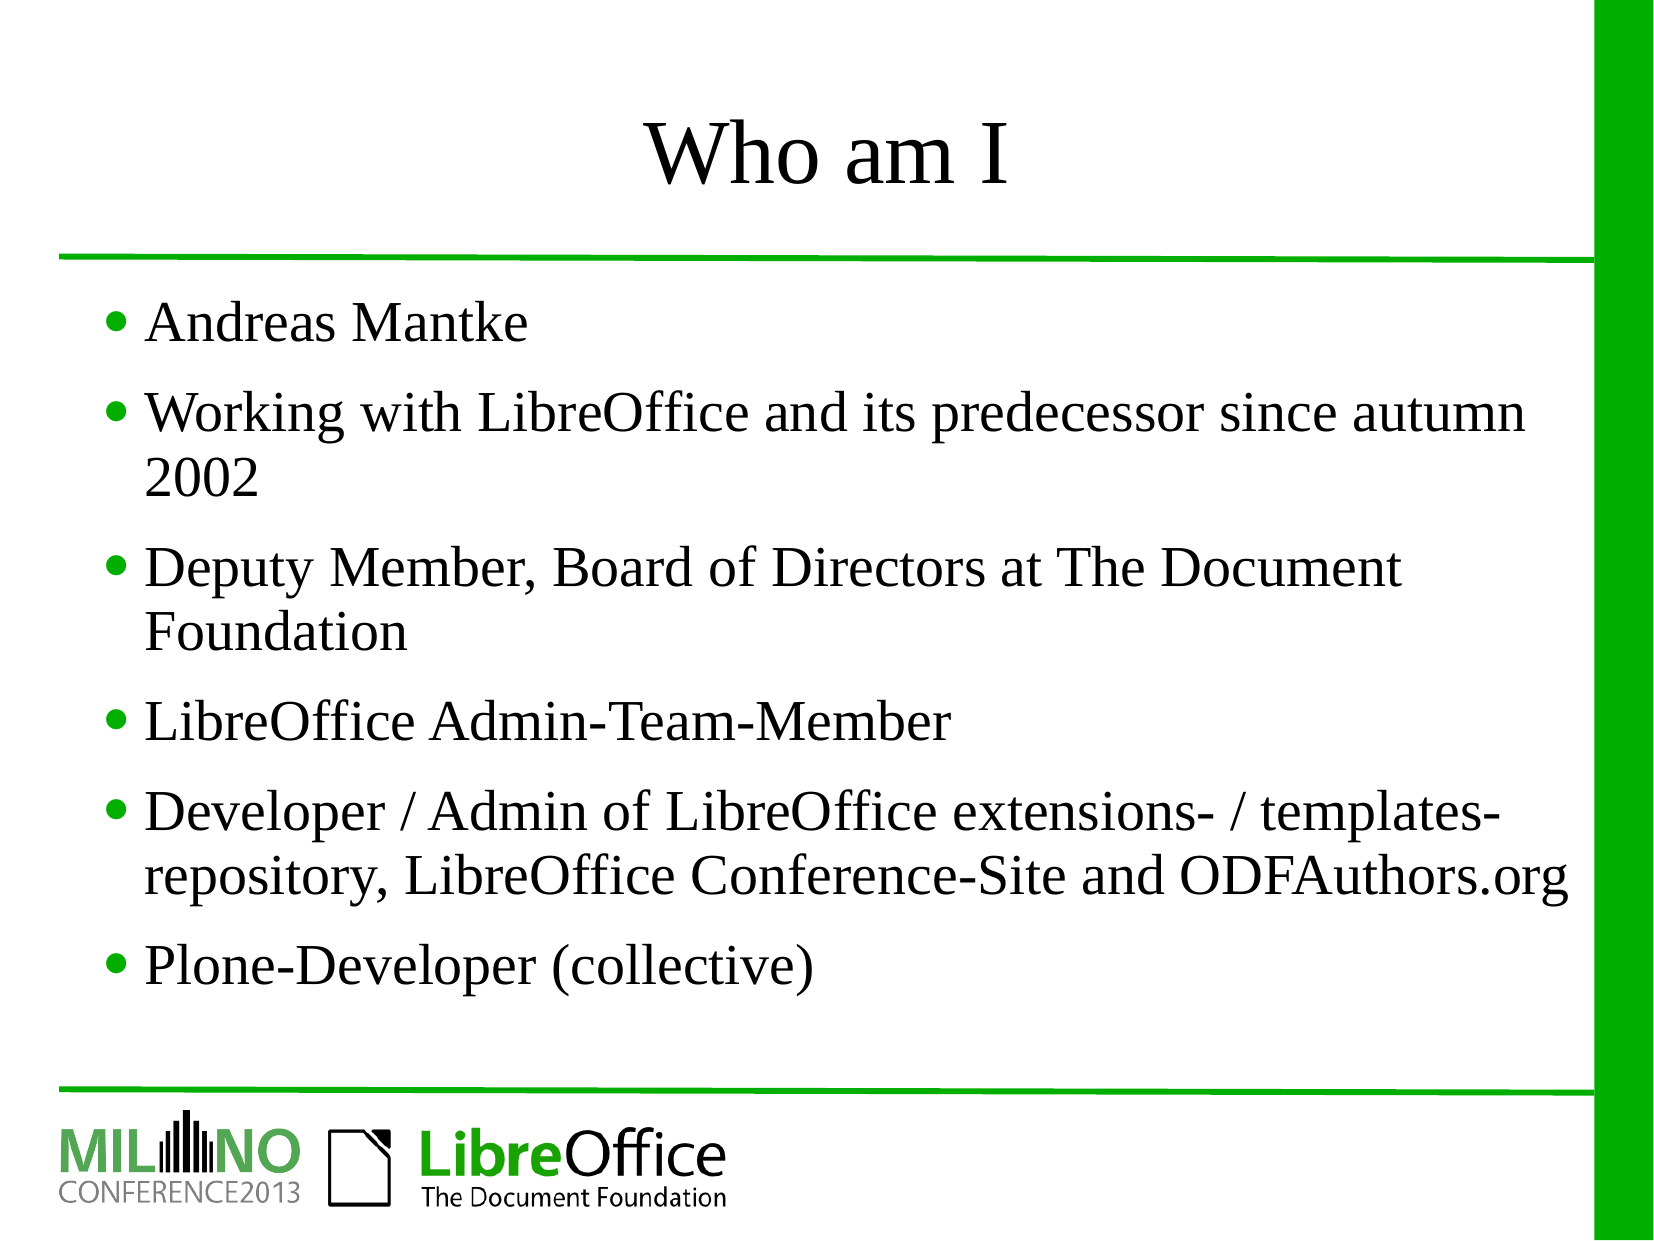

# Who am I
Andreas Mantke
Working with LibreOffice and its predecessor since autumn 2002
Deputy Member, Board of Directors at The Document Foundation
LibreOffice Admin-Team-Member
Developer / Admin of LibreOffice extensions- / templates-repository, LibreOffice Conference-Site and ODFAuthors.org
Plone-Developer (collective)